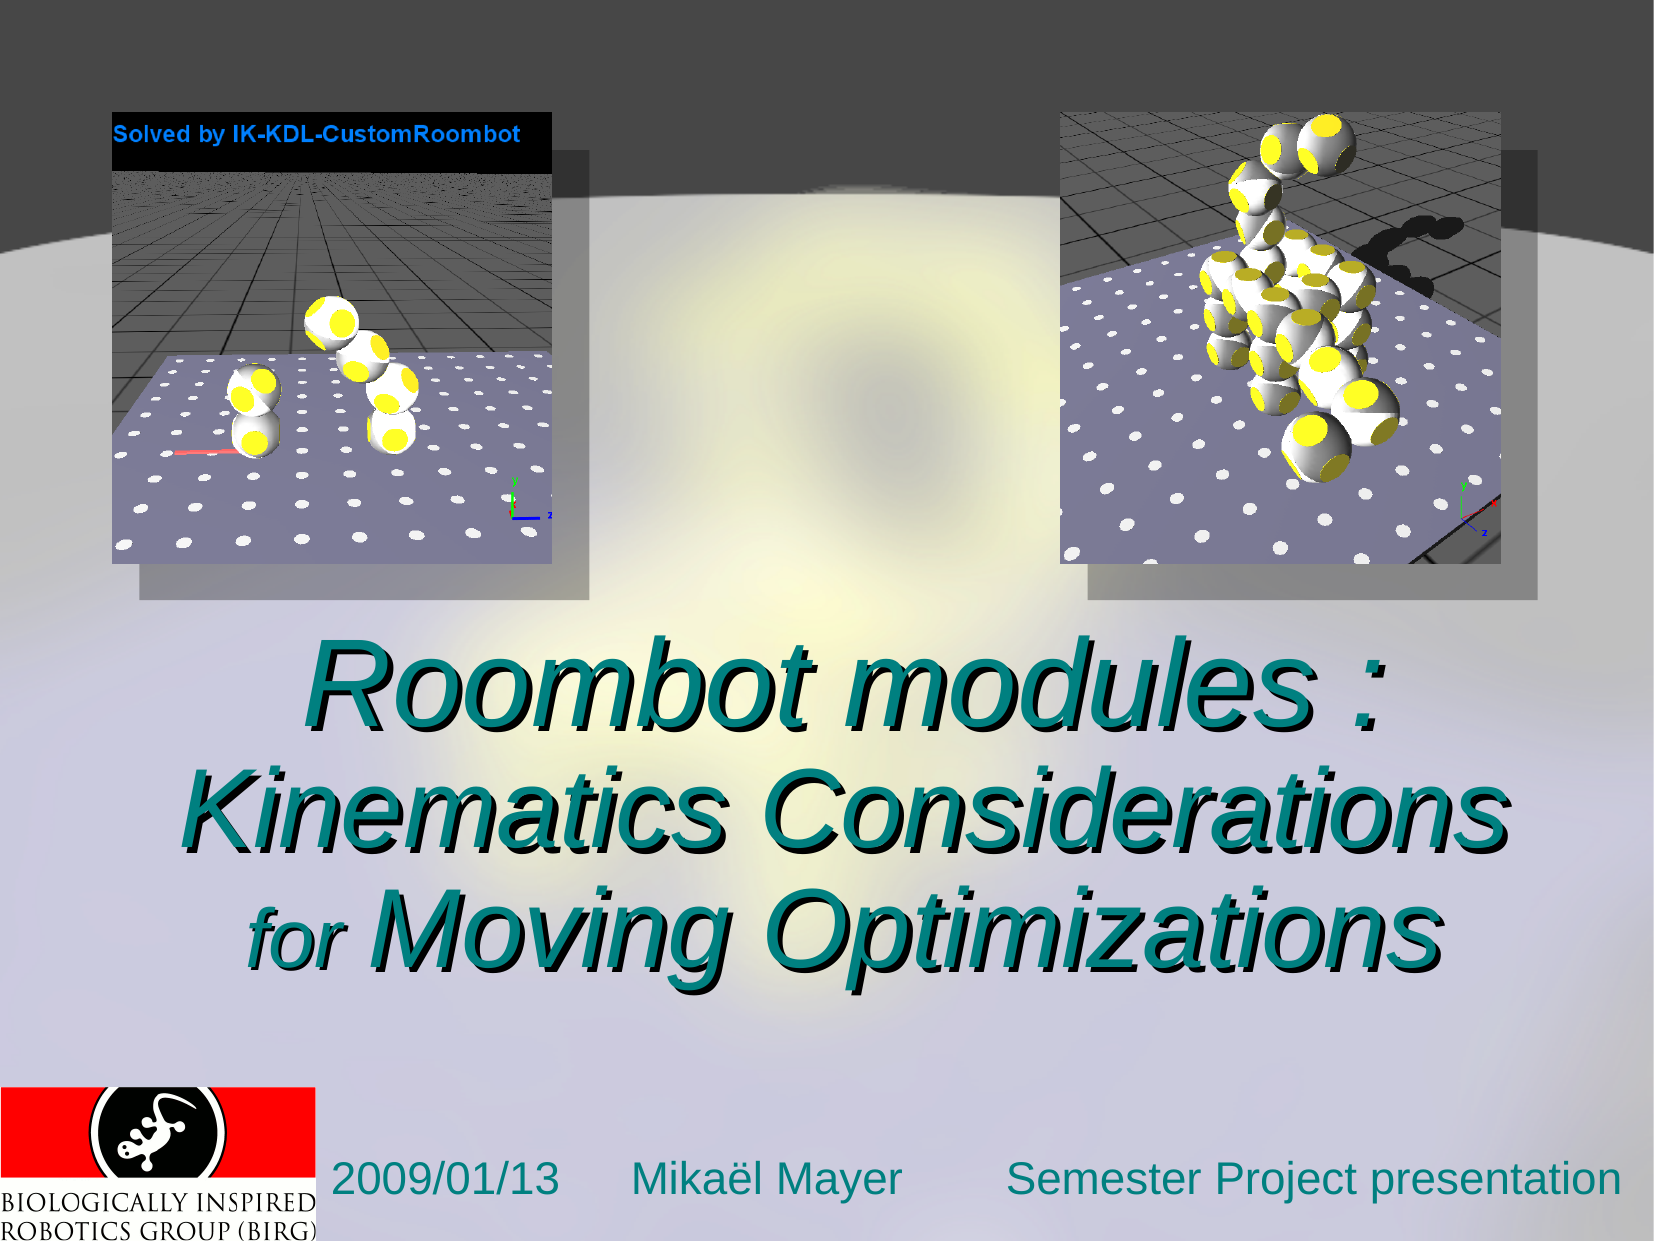

# Roombot modules : Kinematics Considerations for Moving Optimizations
2009/01/13	Mikaël Mayer		Semester Project presentation